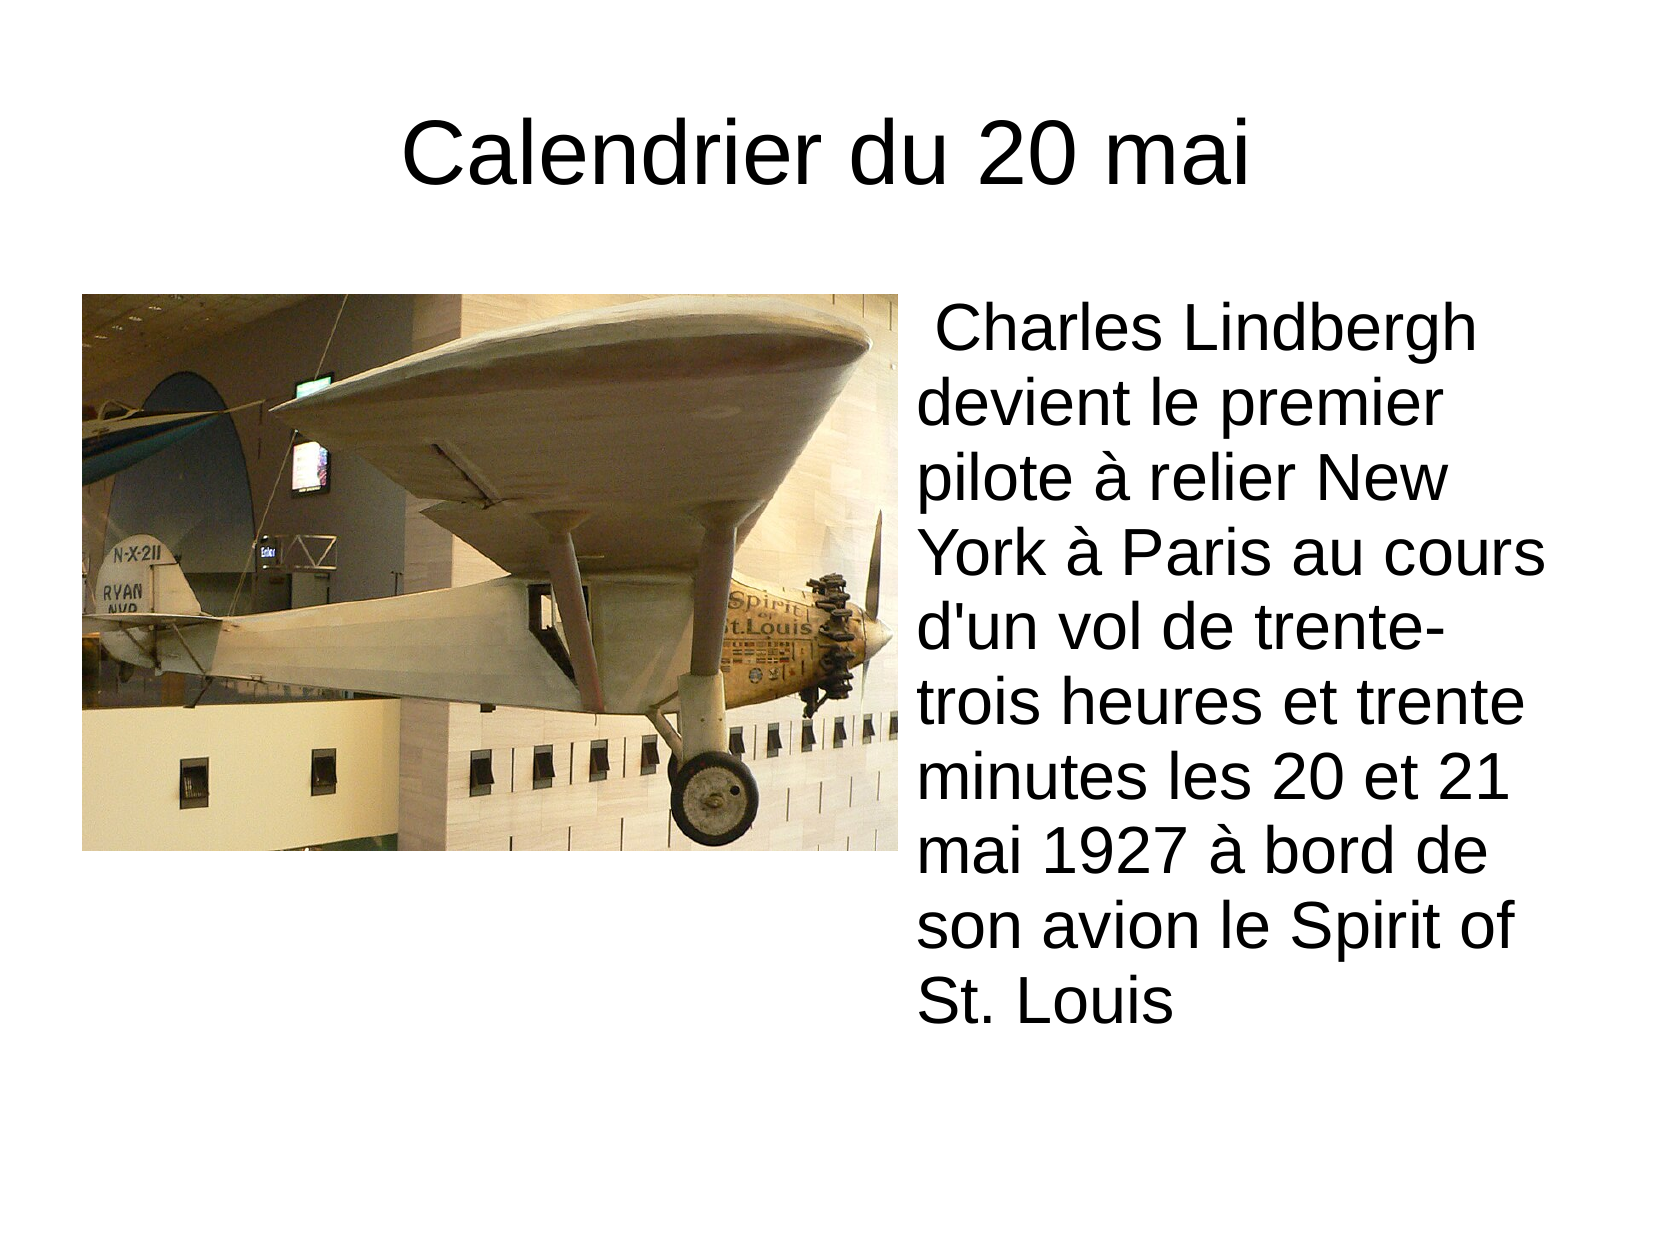

# Calendrier du 20 mai
 Charles Lindbergh devient le premier pilote à relier New York à Paris au cours d'un vol de trente-trois heures et trente minutes les 20 et 21 mai 1927 à bord de son avion le Spirit of St. Louis